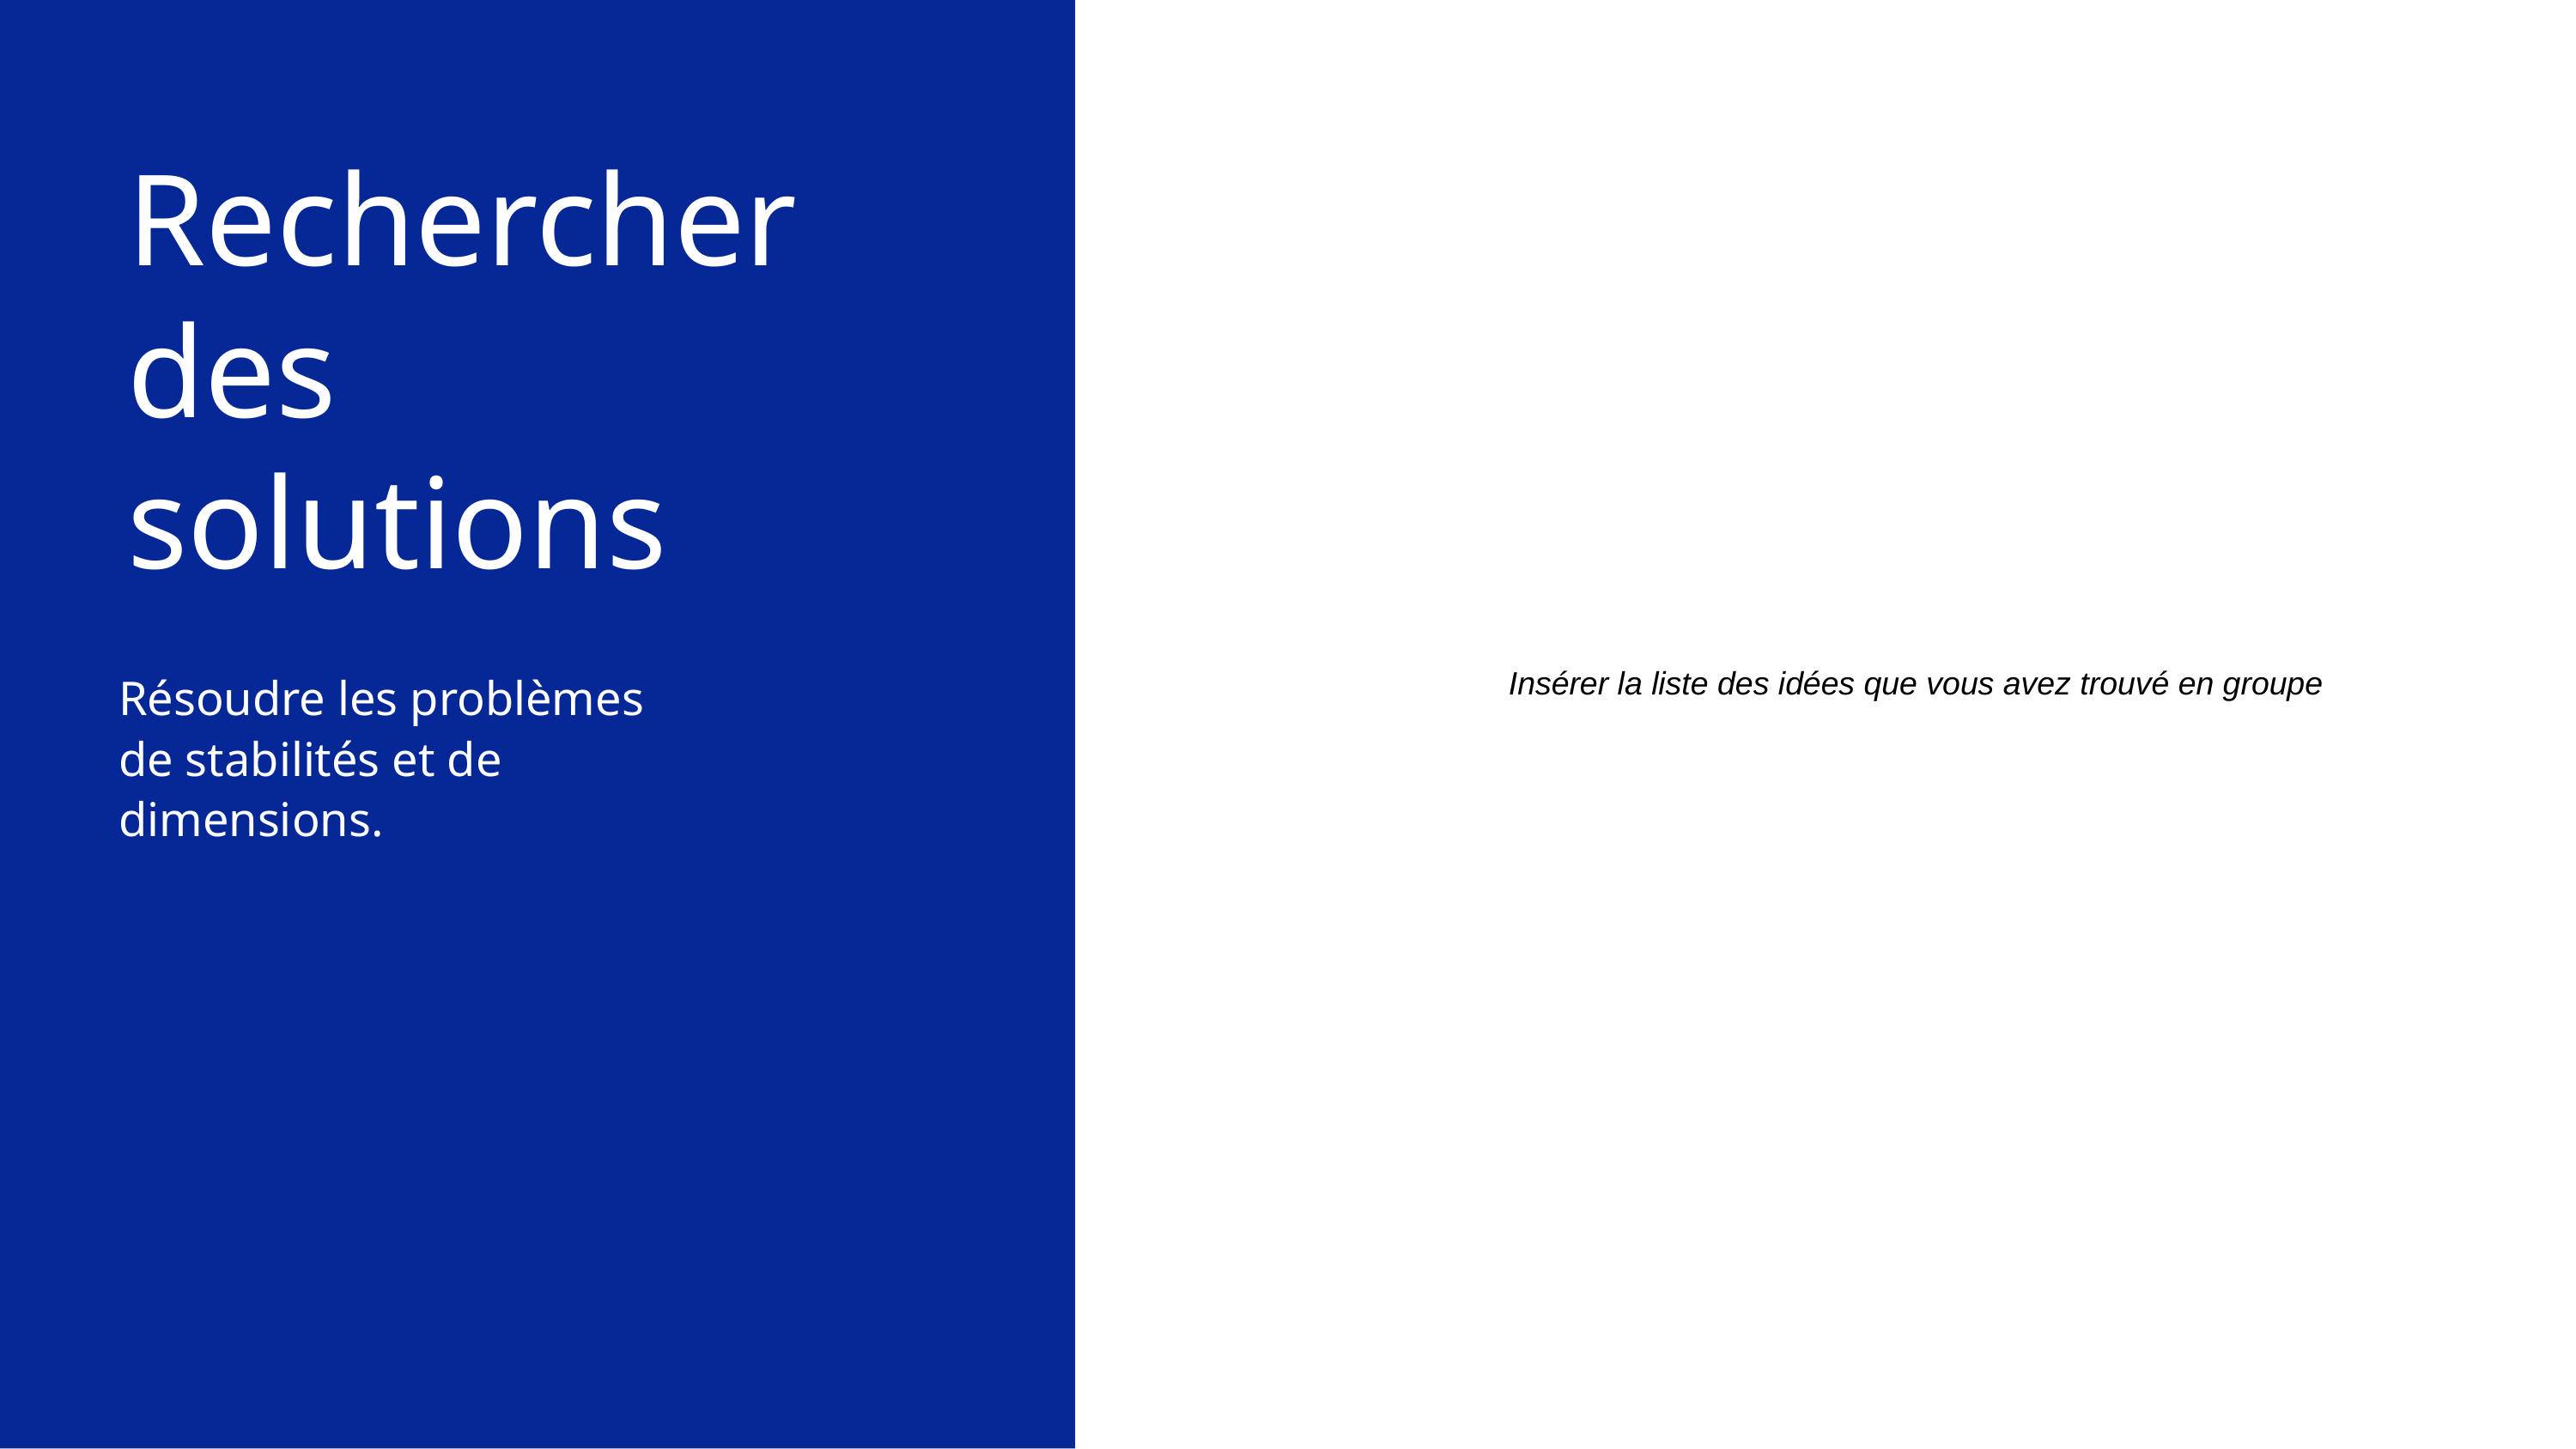

Rechercher des solutions
Résoudre les problèmes de stabilités et de dimensions.
Insérer la liste des idées que vous avez trouvé en groupe